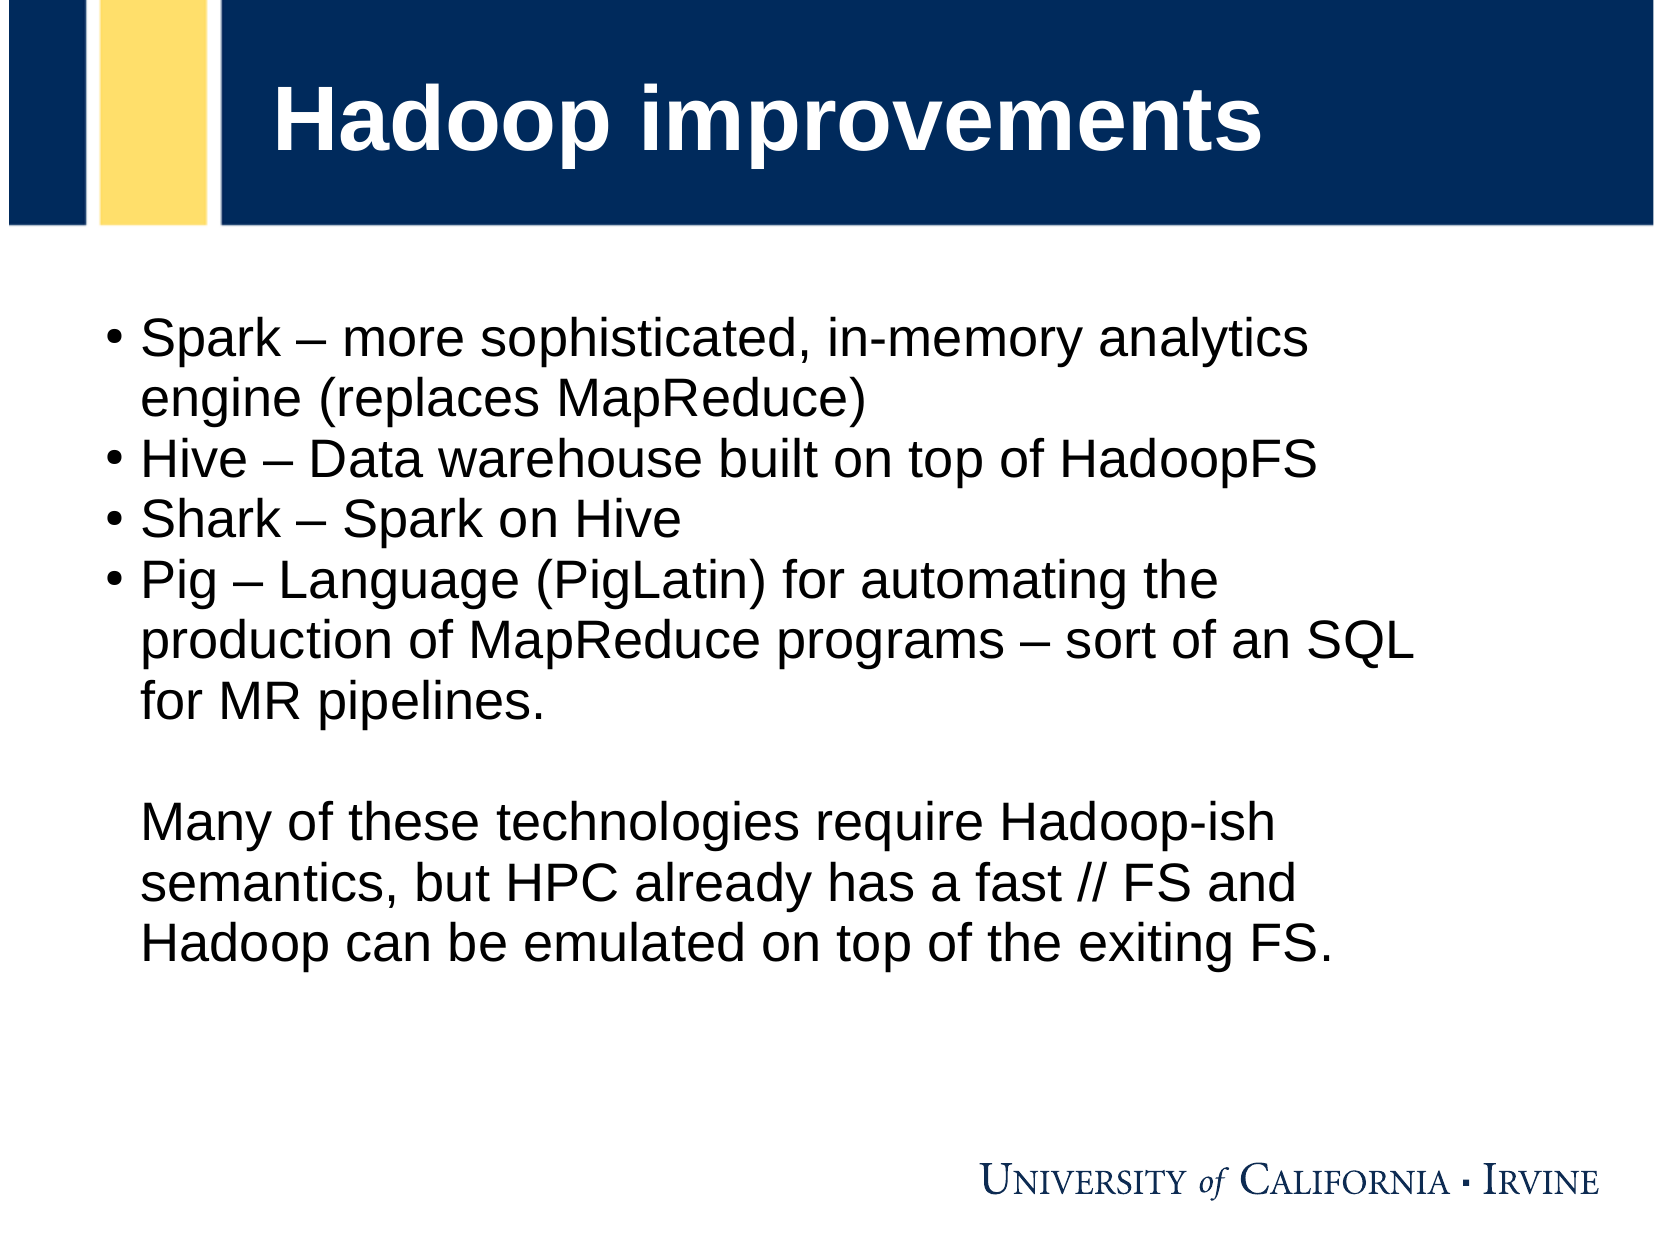

# Hadoop improvements
Spark – more sophisticated, in-memory analytics engine (replaces MapReduce)
Hive – Data warehouse built on top of HadoopFS
Shark – Spark on Hive
Pig – Language (PigLatin) for automating the production of MapReduce programs – sort of an SQL for MR pipelines.
Many of these technologies require Hadoop-ish semantics, but HPC already has a fast // FS and Hadoop can be emulated on top of the exiting FS.